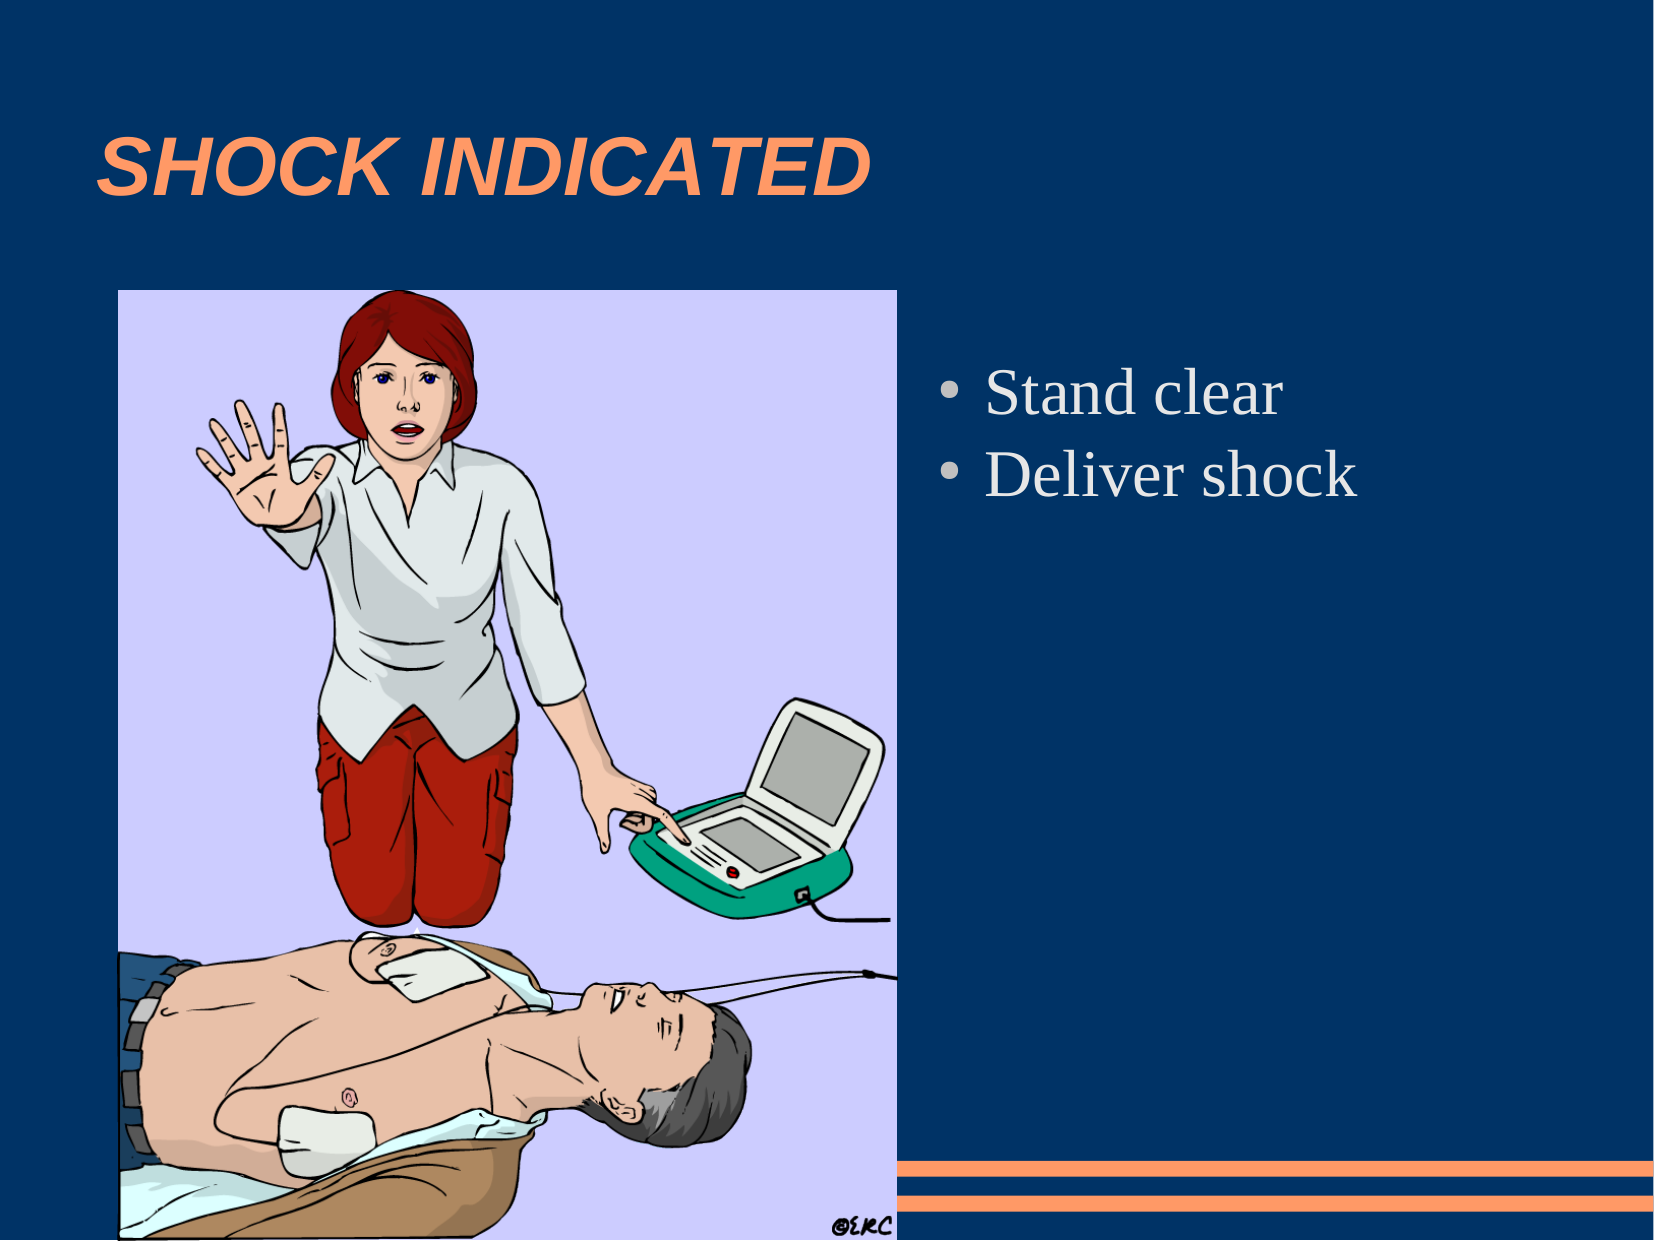

# SHOCK INDICATED
Stand clear
Deliver shock